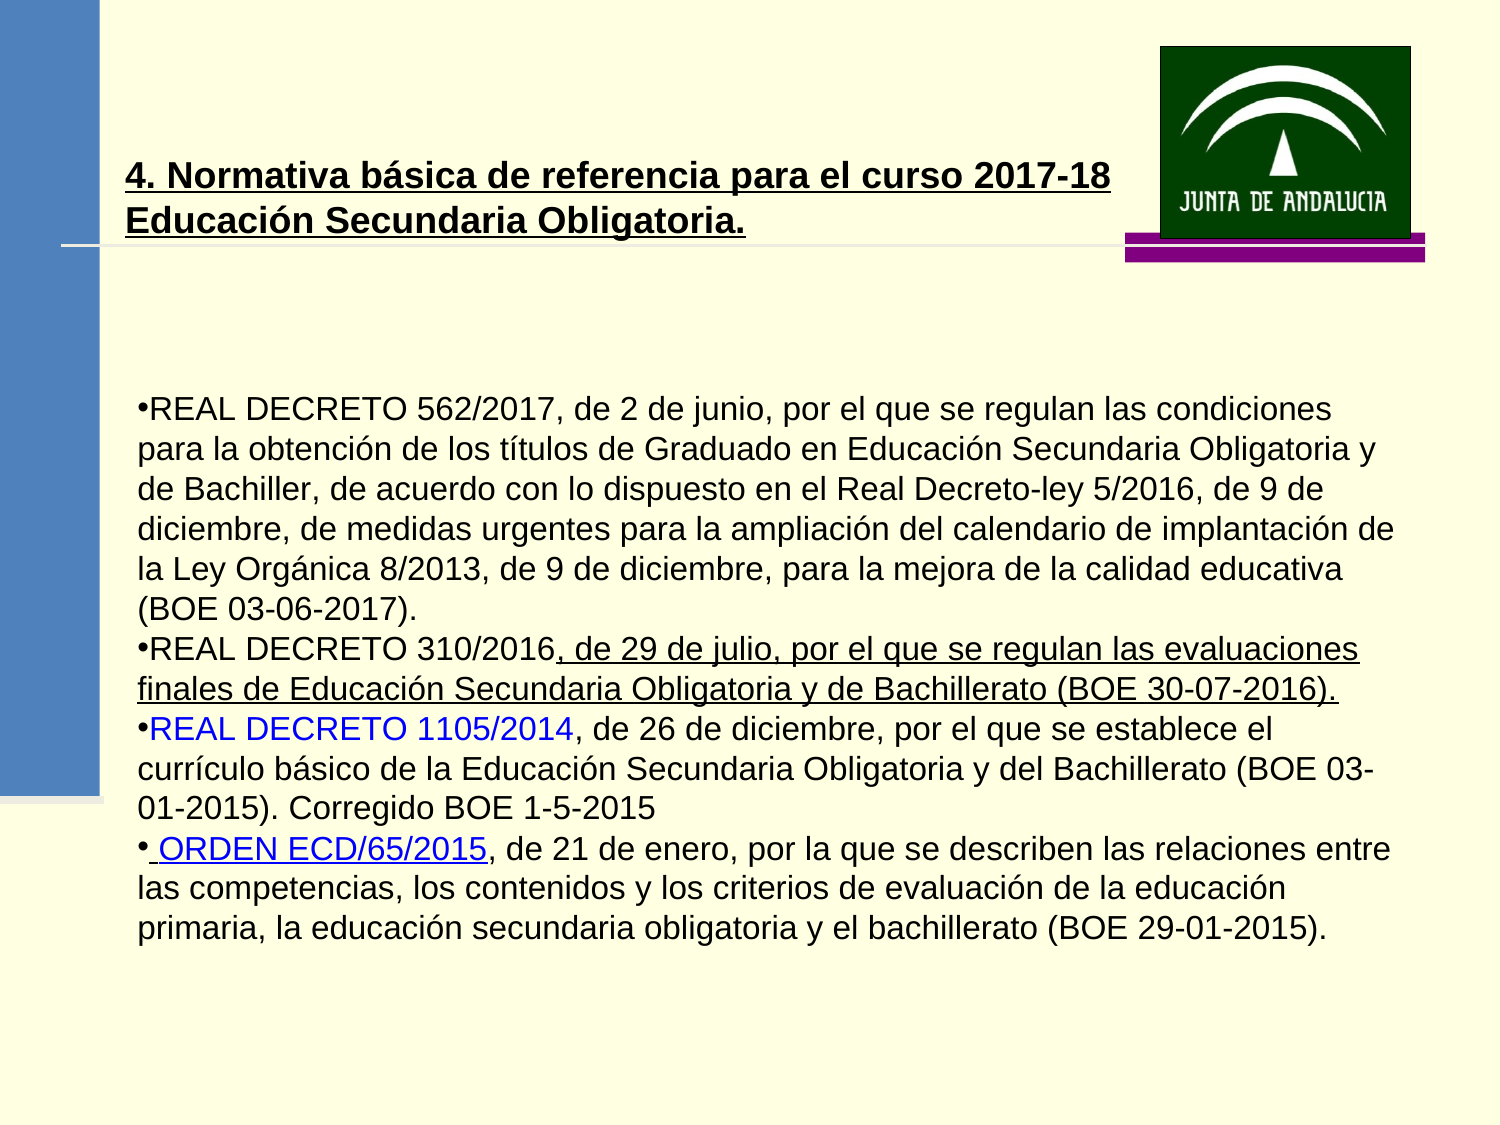

4. Normativa básica de referencia para el curso 2017-18
Educación Secundaria Obligatoria.
REAL DECRETO 562/2017, de 2 de junio, por el que se regulan las condiciones para la obtención de los títulos de Graduado en Educación Secundaria Obligatoria y de Bachiller, de acuerdo con lo dispuesto en el Real Decreto-ley 5/2016, de 9 de diciembre, de medidas urgentes para la ampliación del calendario de implantación de la Ley Orgánica 8/2013, de 9 de diciembre, para la mejora de la calidad educativa (BOE 03-06-2017).
REAL DECRETO 310/2016, de 29 de julio, por el que se regulan las evaluaciones finales de Educación Secundaria Obligatoria y de Bachillerato (BOE 30-07-2016).
REAL DECRETO 1105/2014, de 26 de diciembre, por el que se establece el currículo básico de la Educación Secundaria Obligatoria y del Bachillerato (BOE 03-01-2015). Corregido BOE 1-5-2015
 ORDEN ECD/65/2015, de 21 de enero, por la que se describen las relaciones entre las competencias, los contenidos y los criterios de evaluación de la educación primaria, la educación secundaria obligatoria y el bachillerato (BOE 29-01-2015).